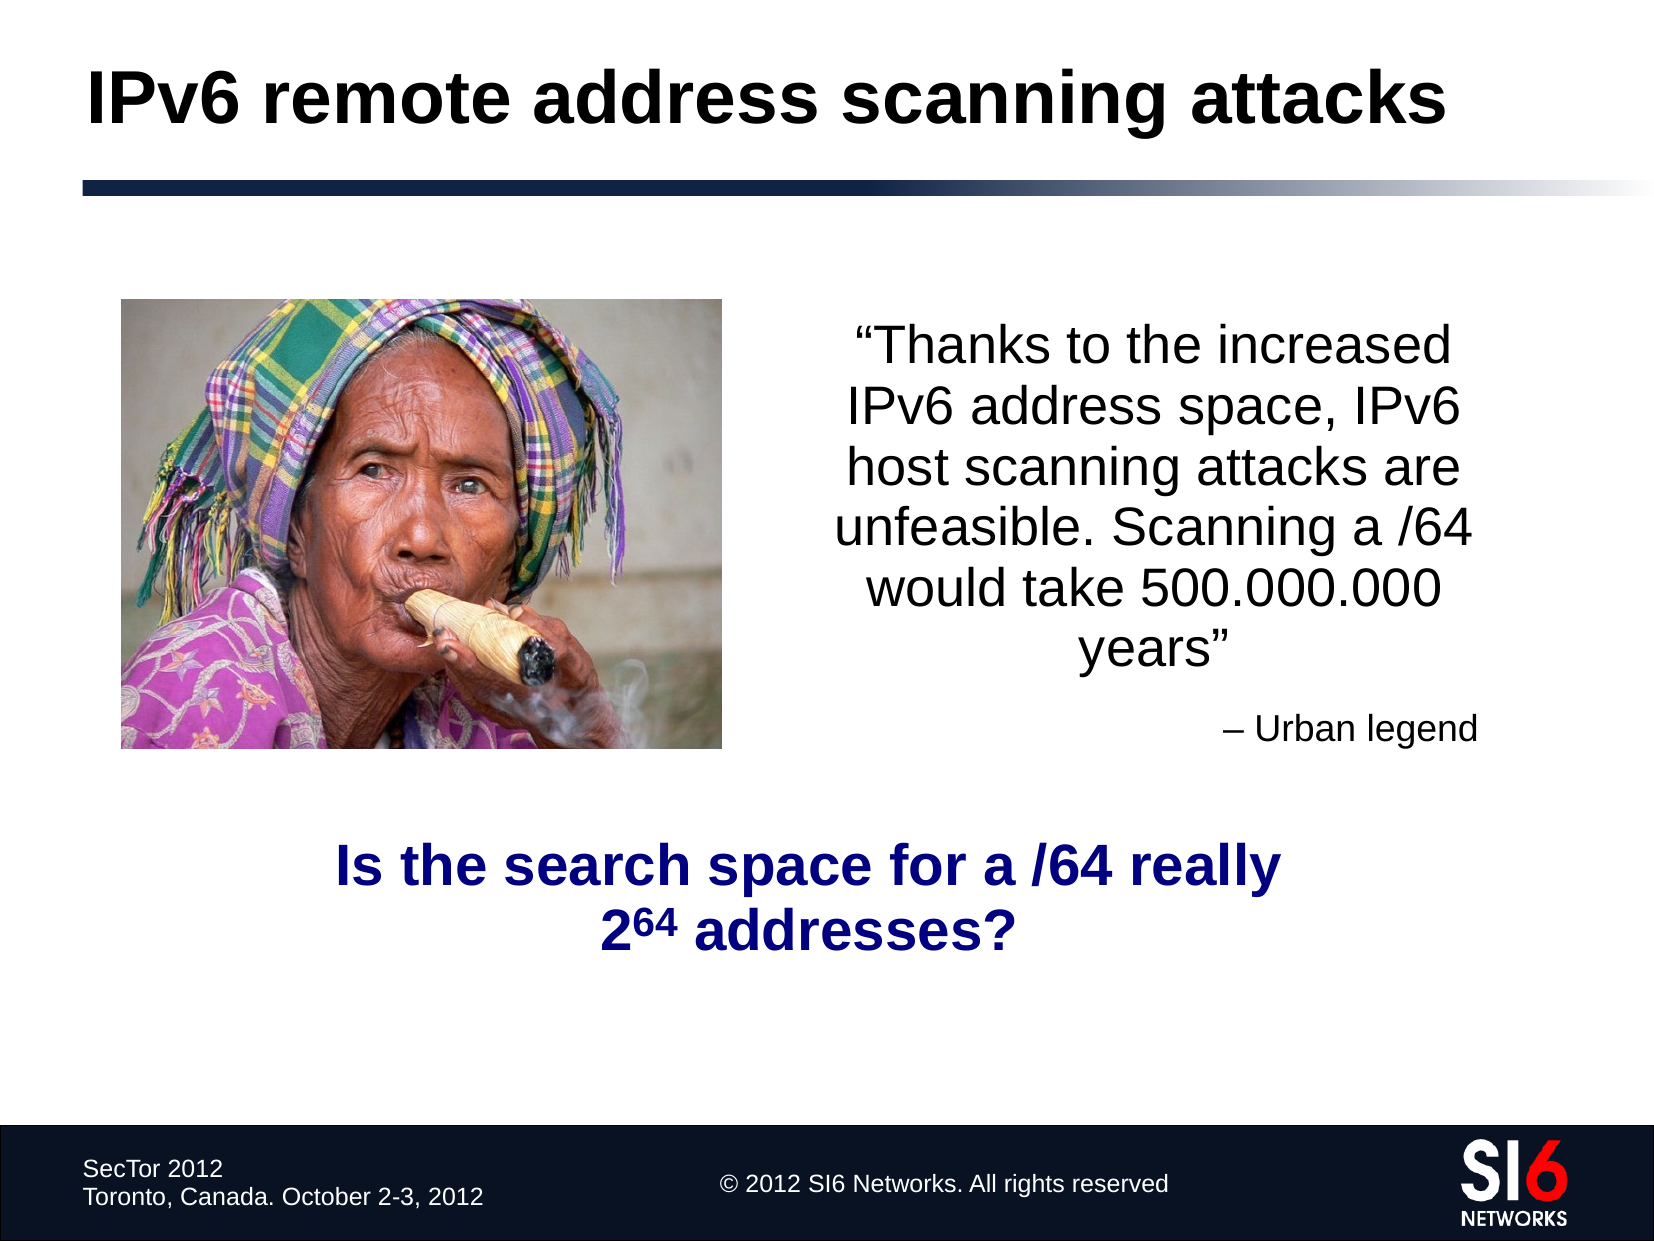

# IPv6 remote address scanning attacks
“Thanks to the increased IPv6 address space, IPv6 host scanning attacks are unfeasible. Scanning a /64 would take 500.000.000 years”
– Urban legend
Is the search space for a /64 really
264 addresses?